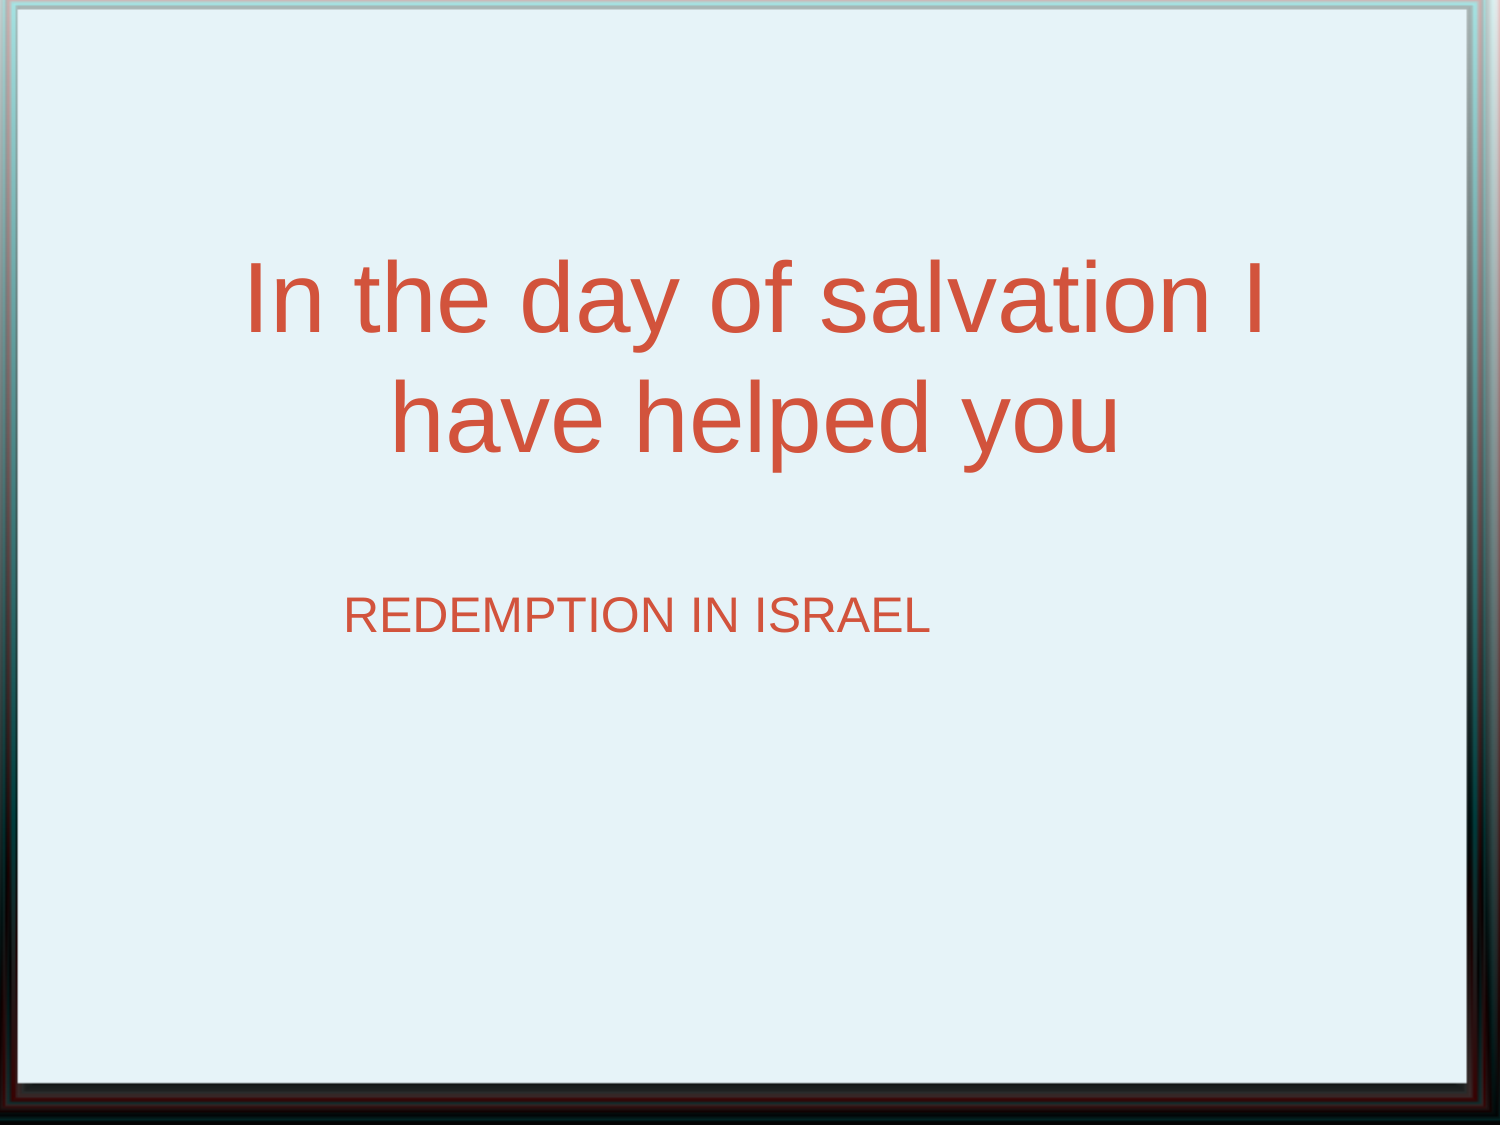

# In the day of salvation I have helped you
REDEMPTION IN ISRAEL